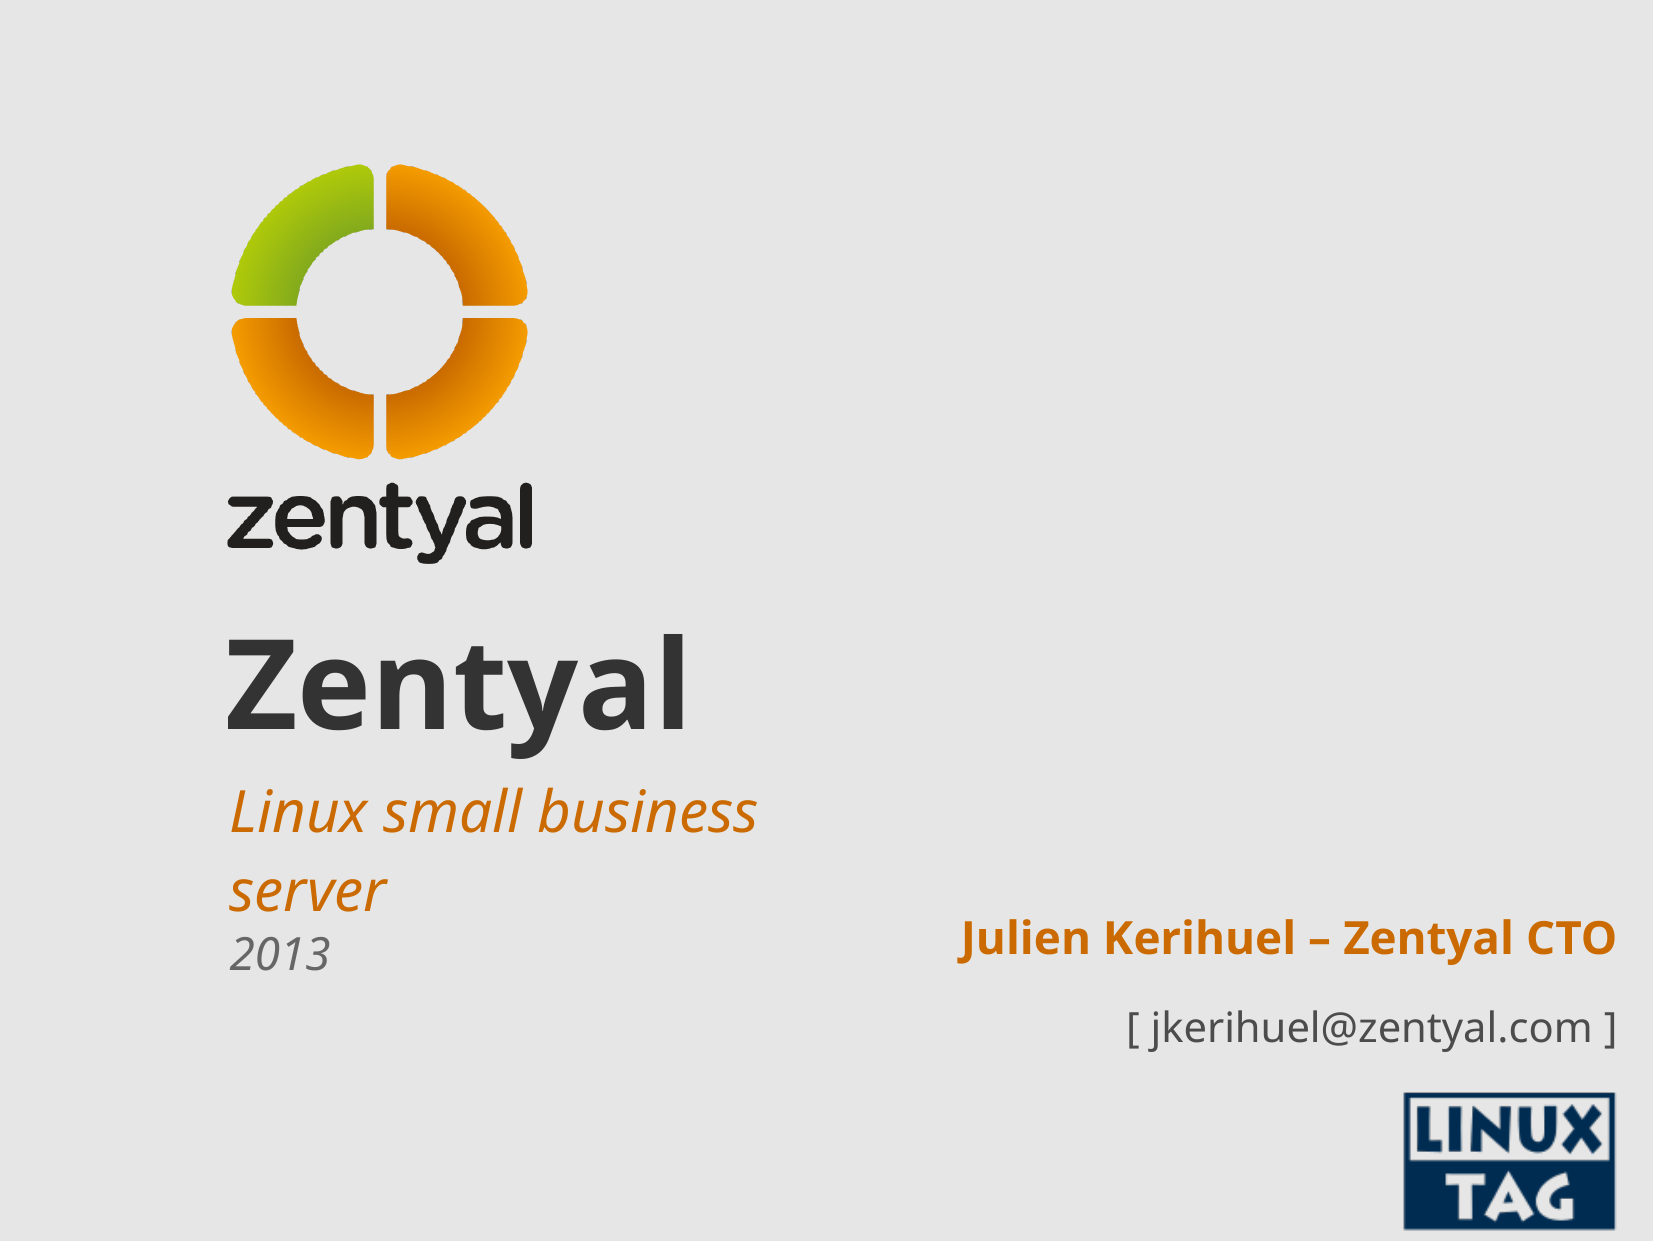

# Zentyal
Linux small business server
Julien Kerihuel – Zentyal CTO
[ jkerihuel@zentyal.com ]
2013